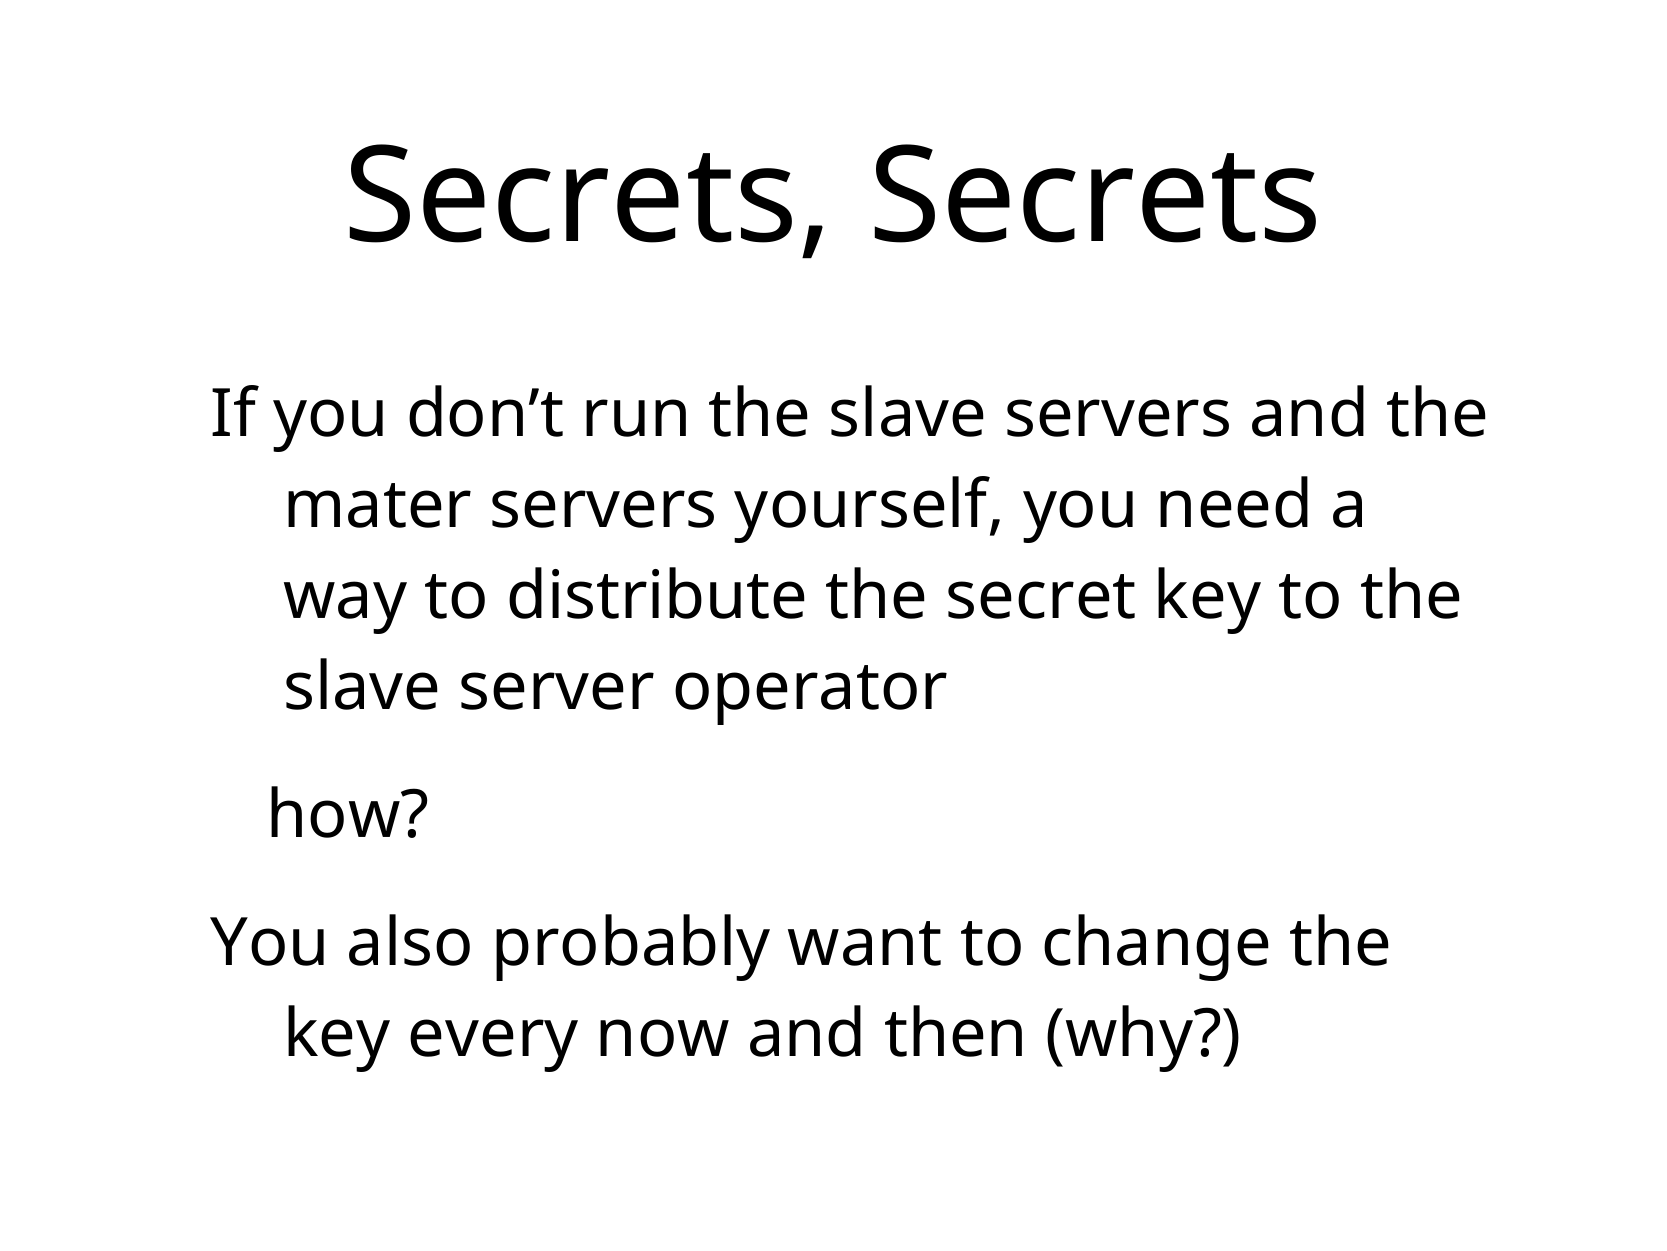

# Secrets, Secrets
If you don’t run the slave servers and the mater servers yourself, you need a way to distribute the secret key to the slave server operator
how?
You also probably want to change the key every now and then (why?)